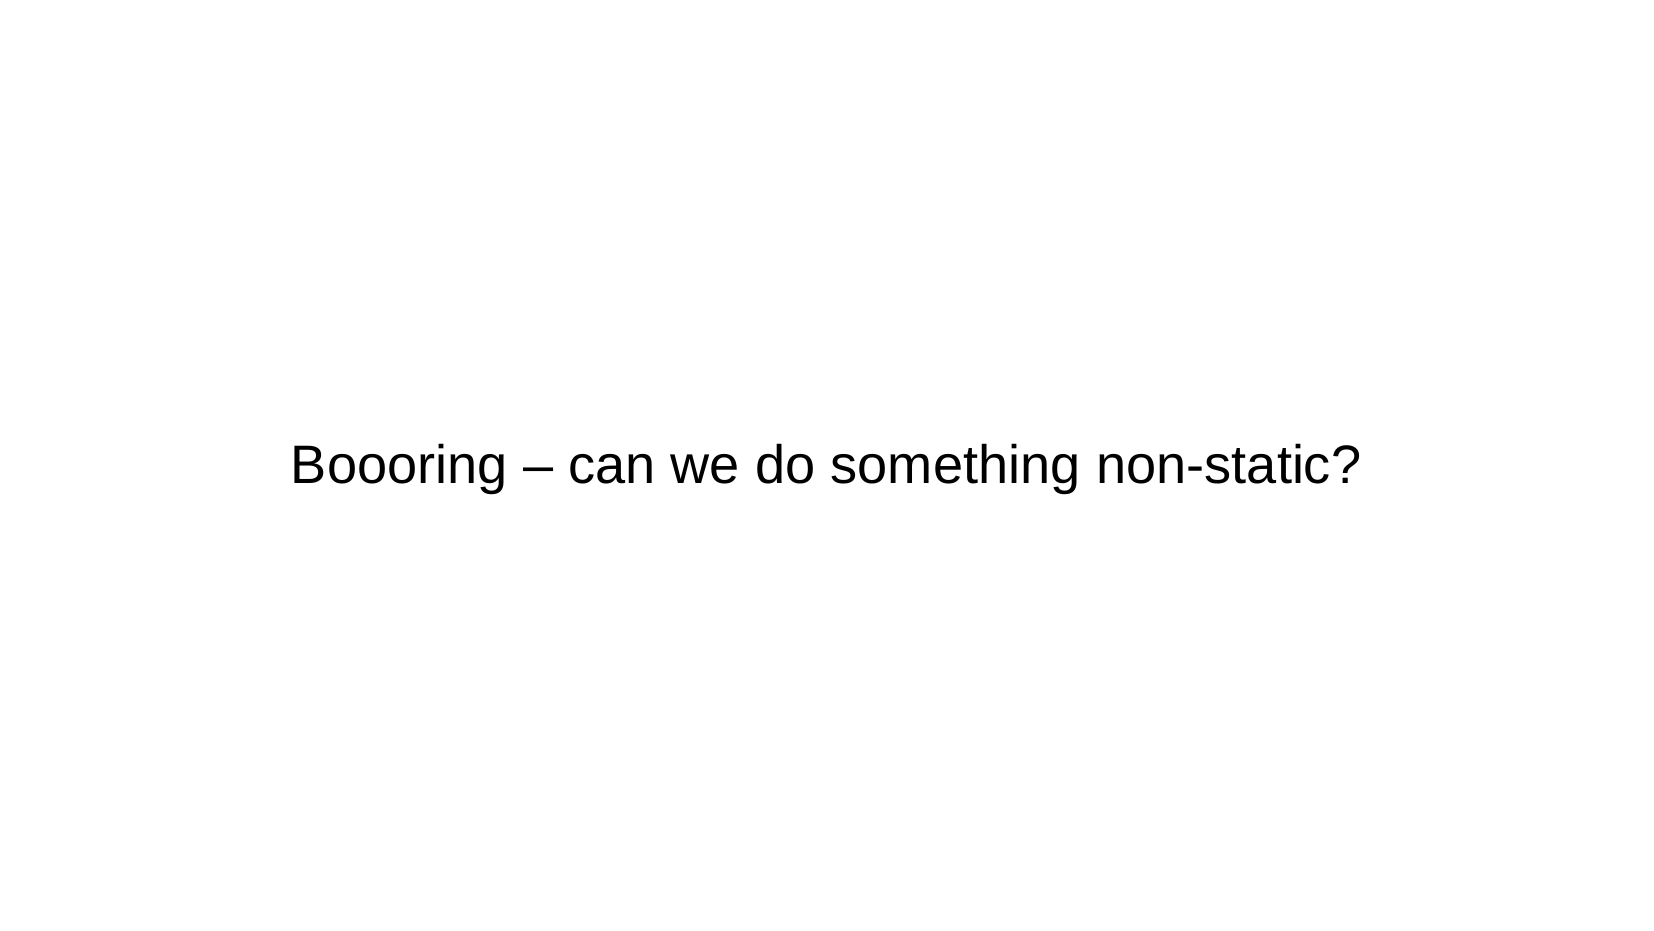

Boooring – can we do something non-static?